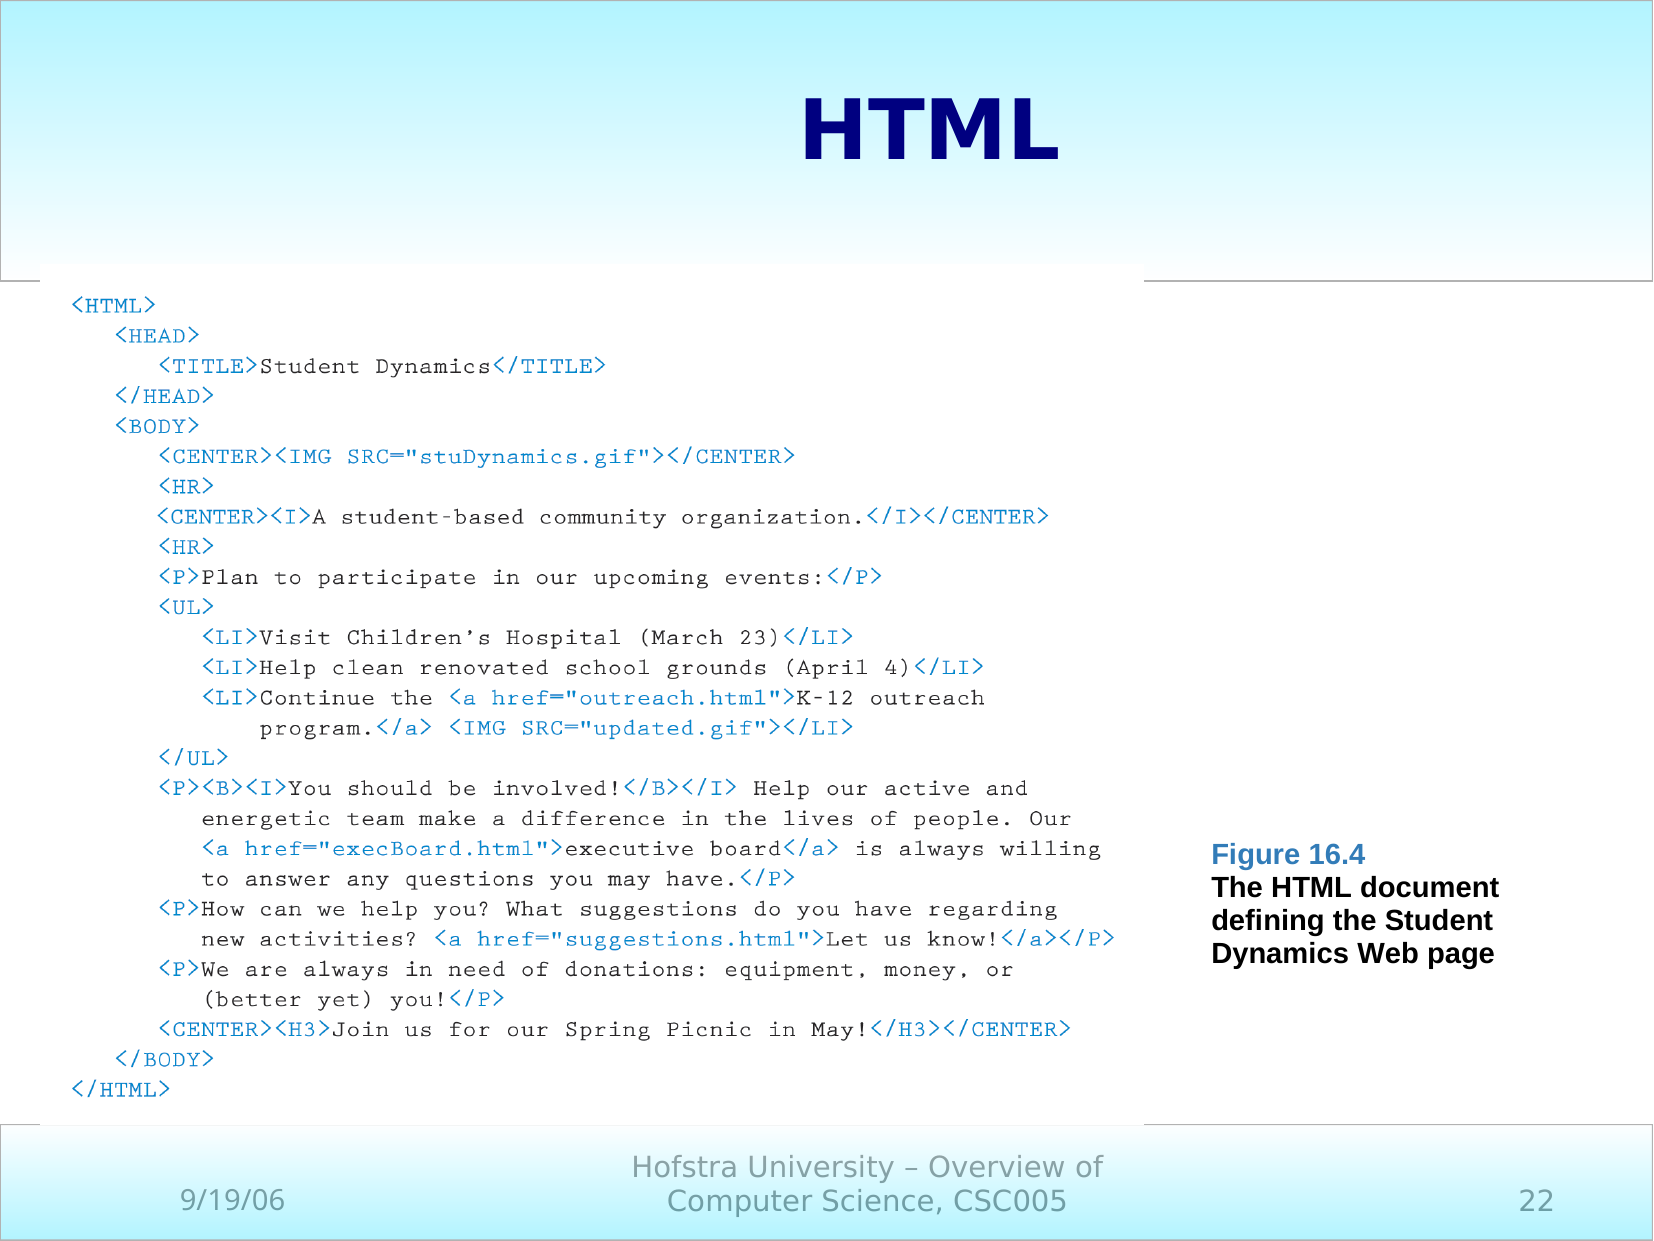

# HTML
Figure 16.4
The HTML document defining the Student Dynamics Web page
22